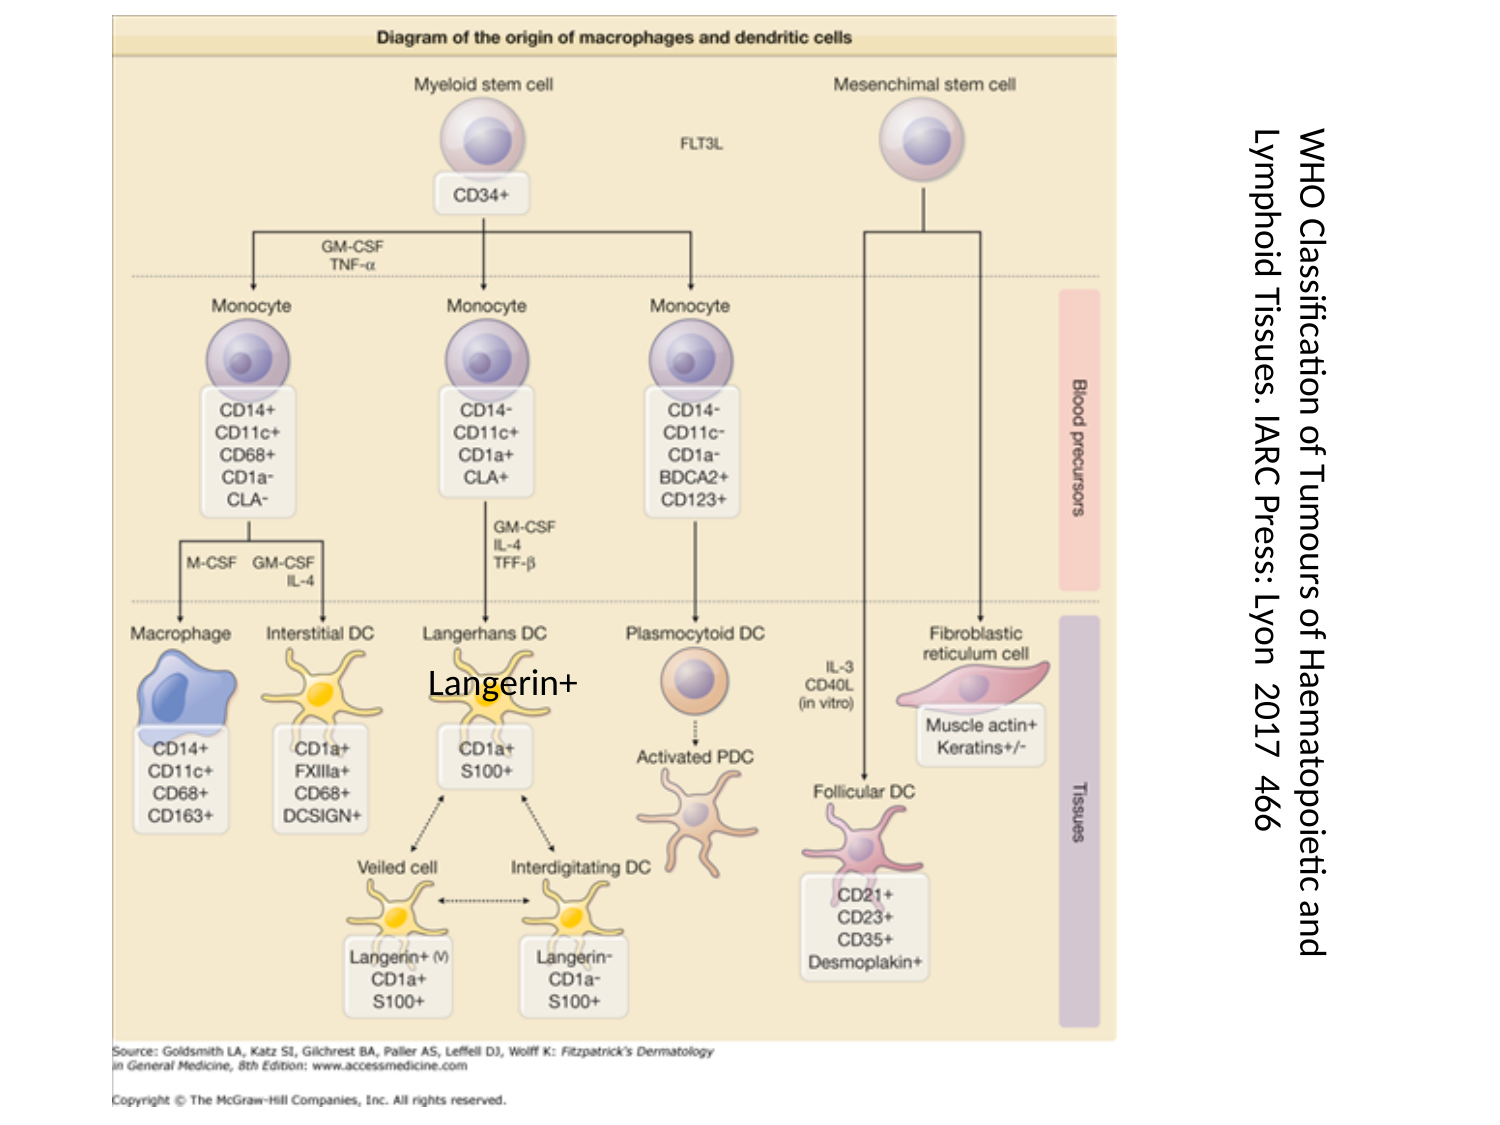

#
WHO Classification of Tumours of Haematopoietic and Lymphoid Tissues. IARC Press: Lyon 2017 466
Langerin+